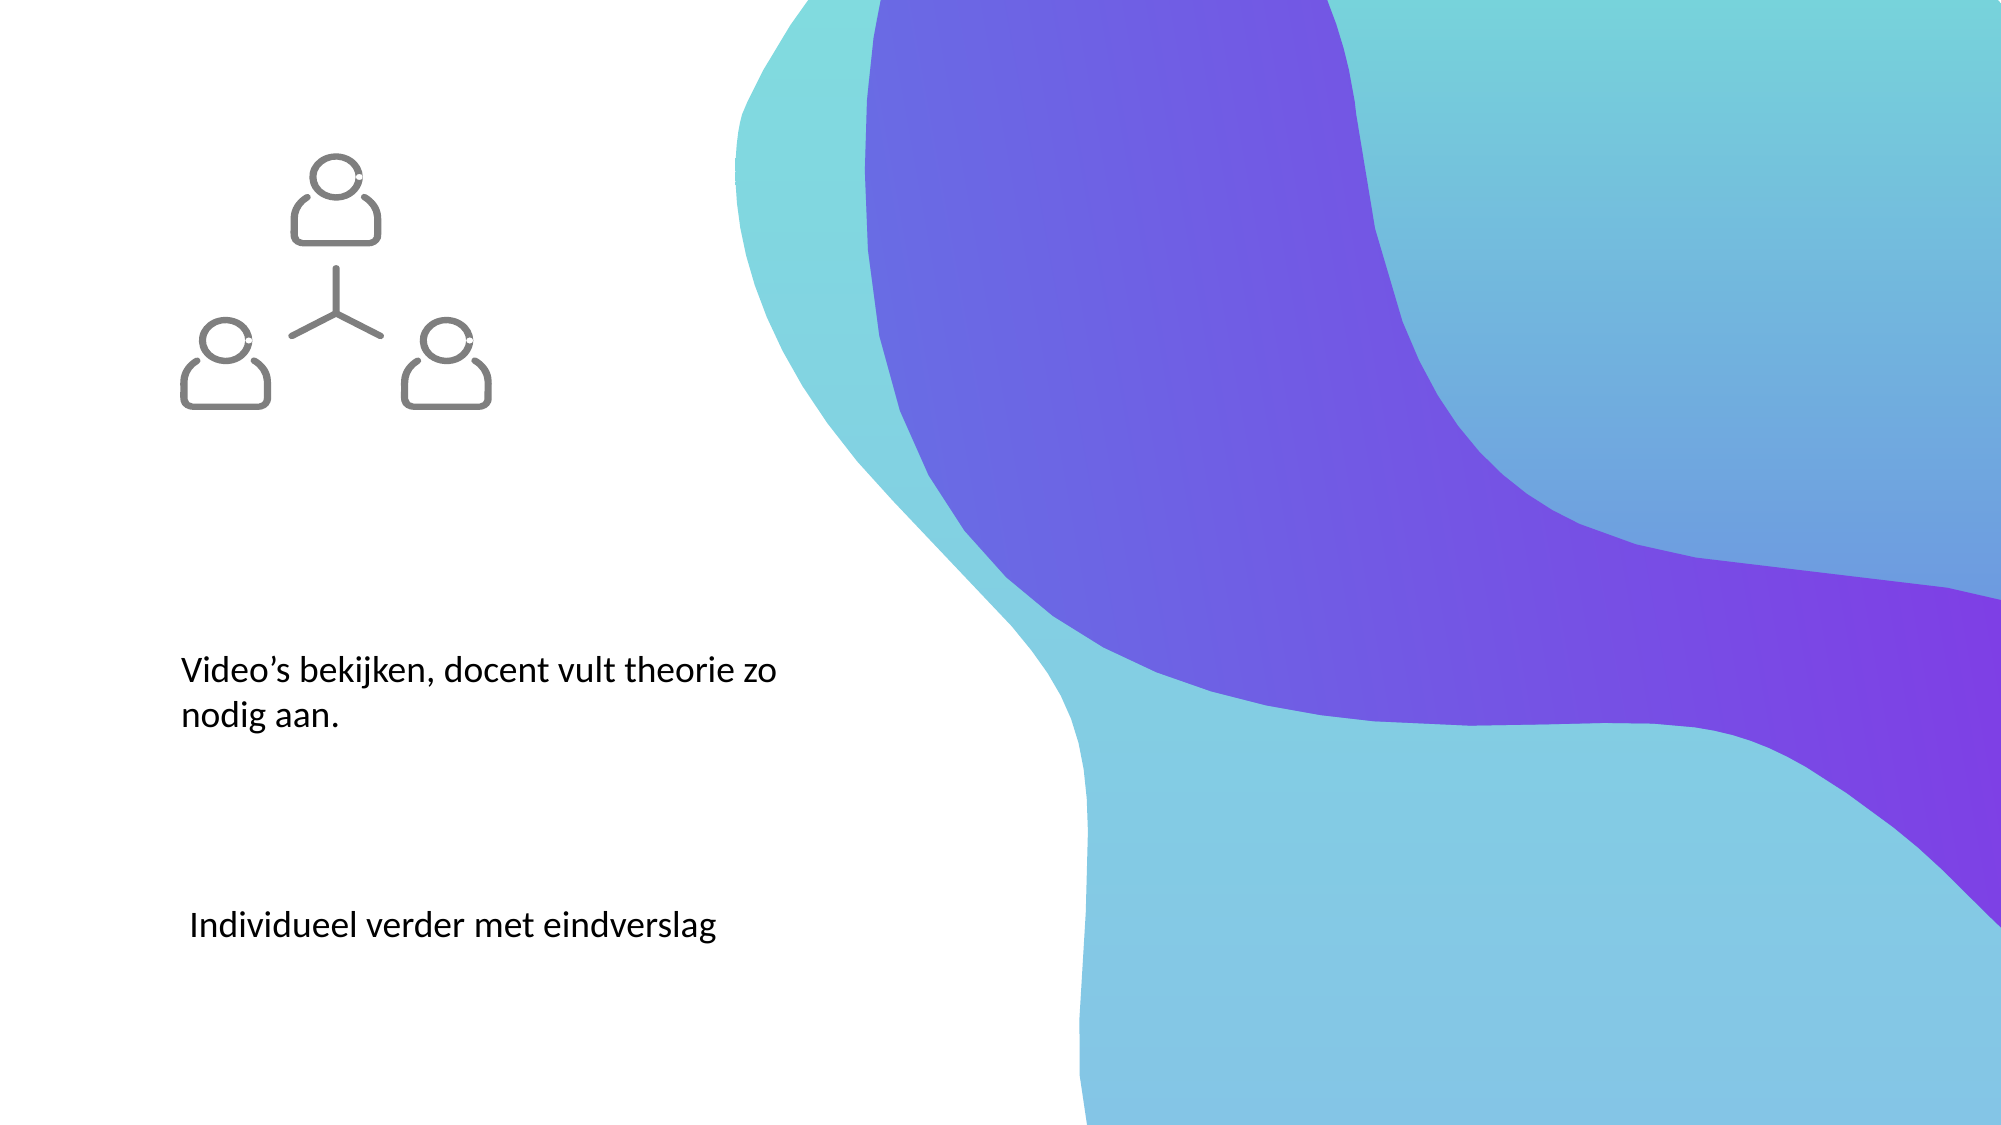

# Personeelszaken, dia 10
Video’s bekijken, docent vult theorie zo nodig aan.
Individueel verder met eindverslag